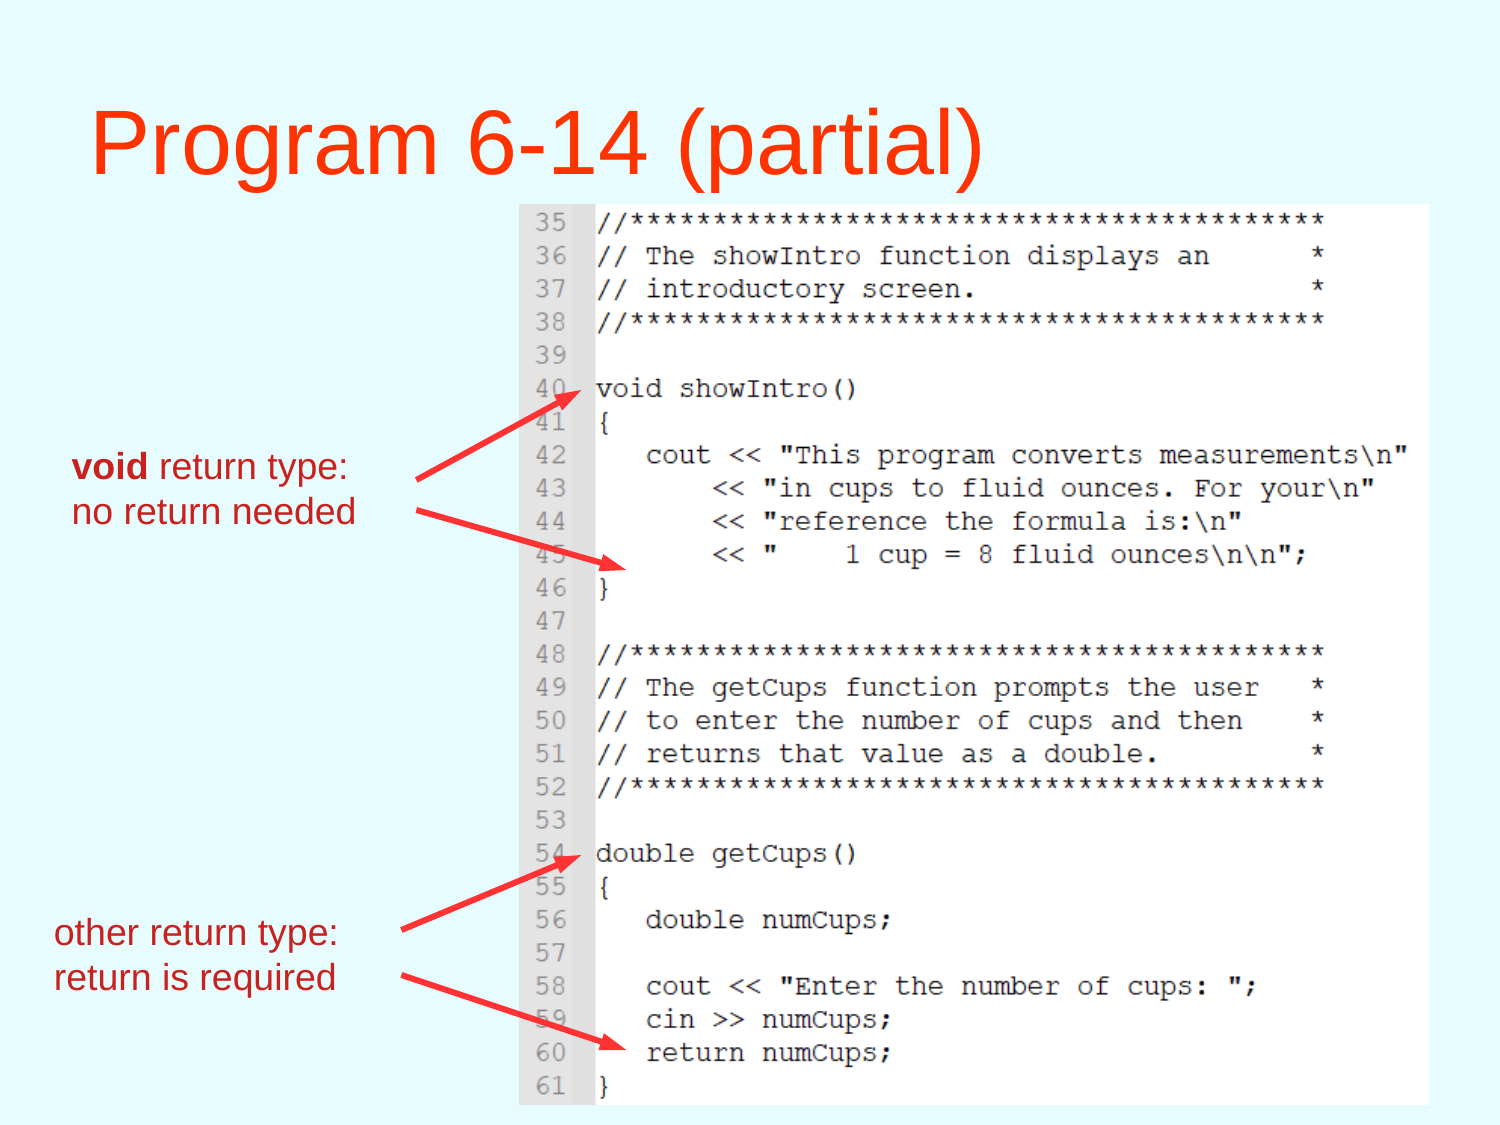

# Program 6-14 (partial)
void return type:
no return needed
other return type:
return is required